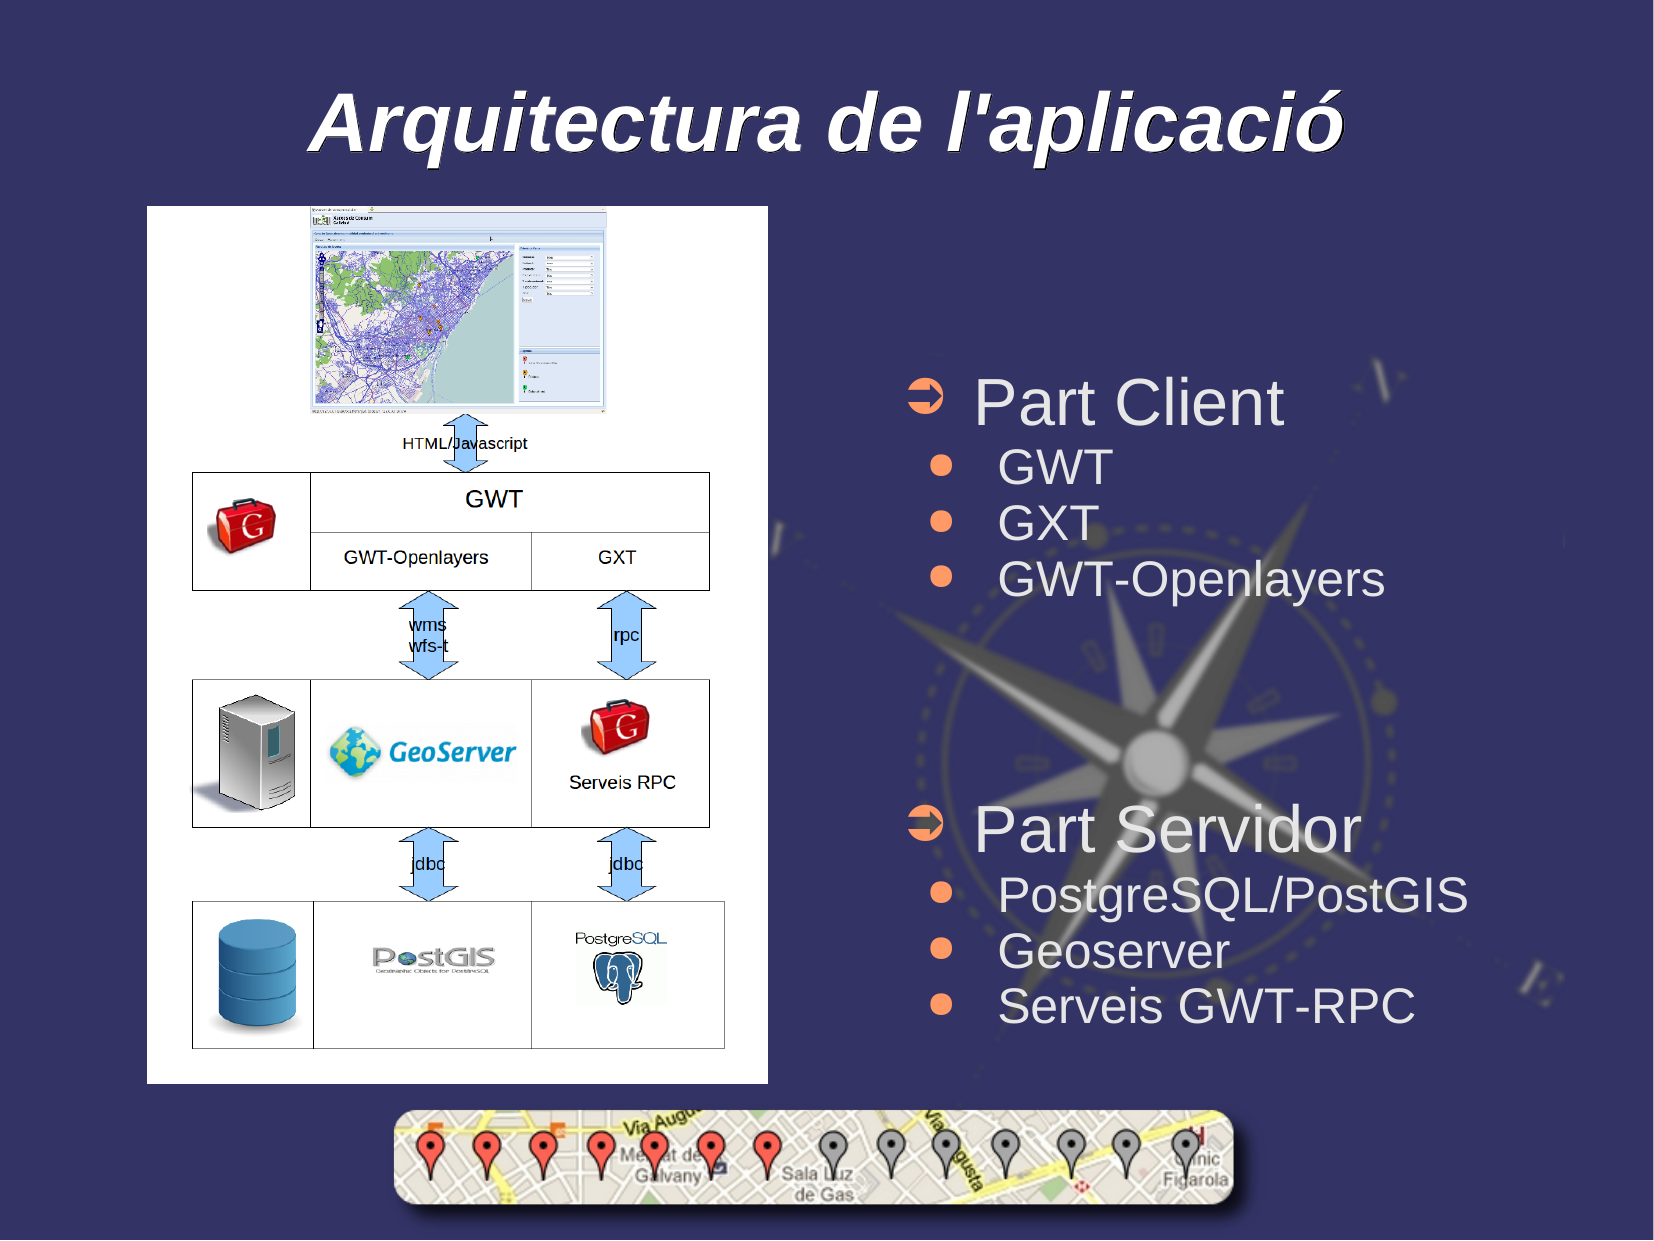

# Arquitectura de l'aplicació
Part Client
GWT
GXT
GWT-Openlayers
Part Servidor
PostgreSQL/PostGIS
Geoserver
Serveis GWT-RPC